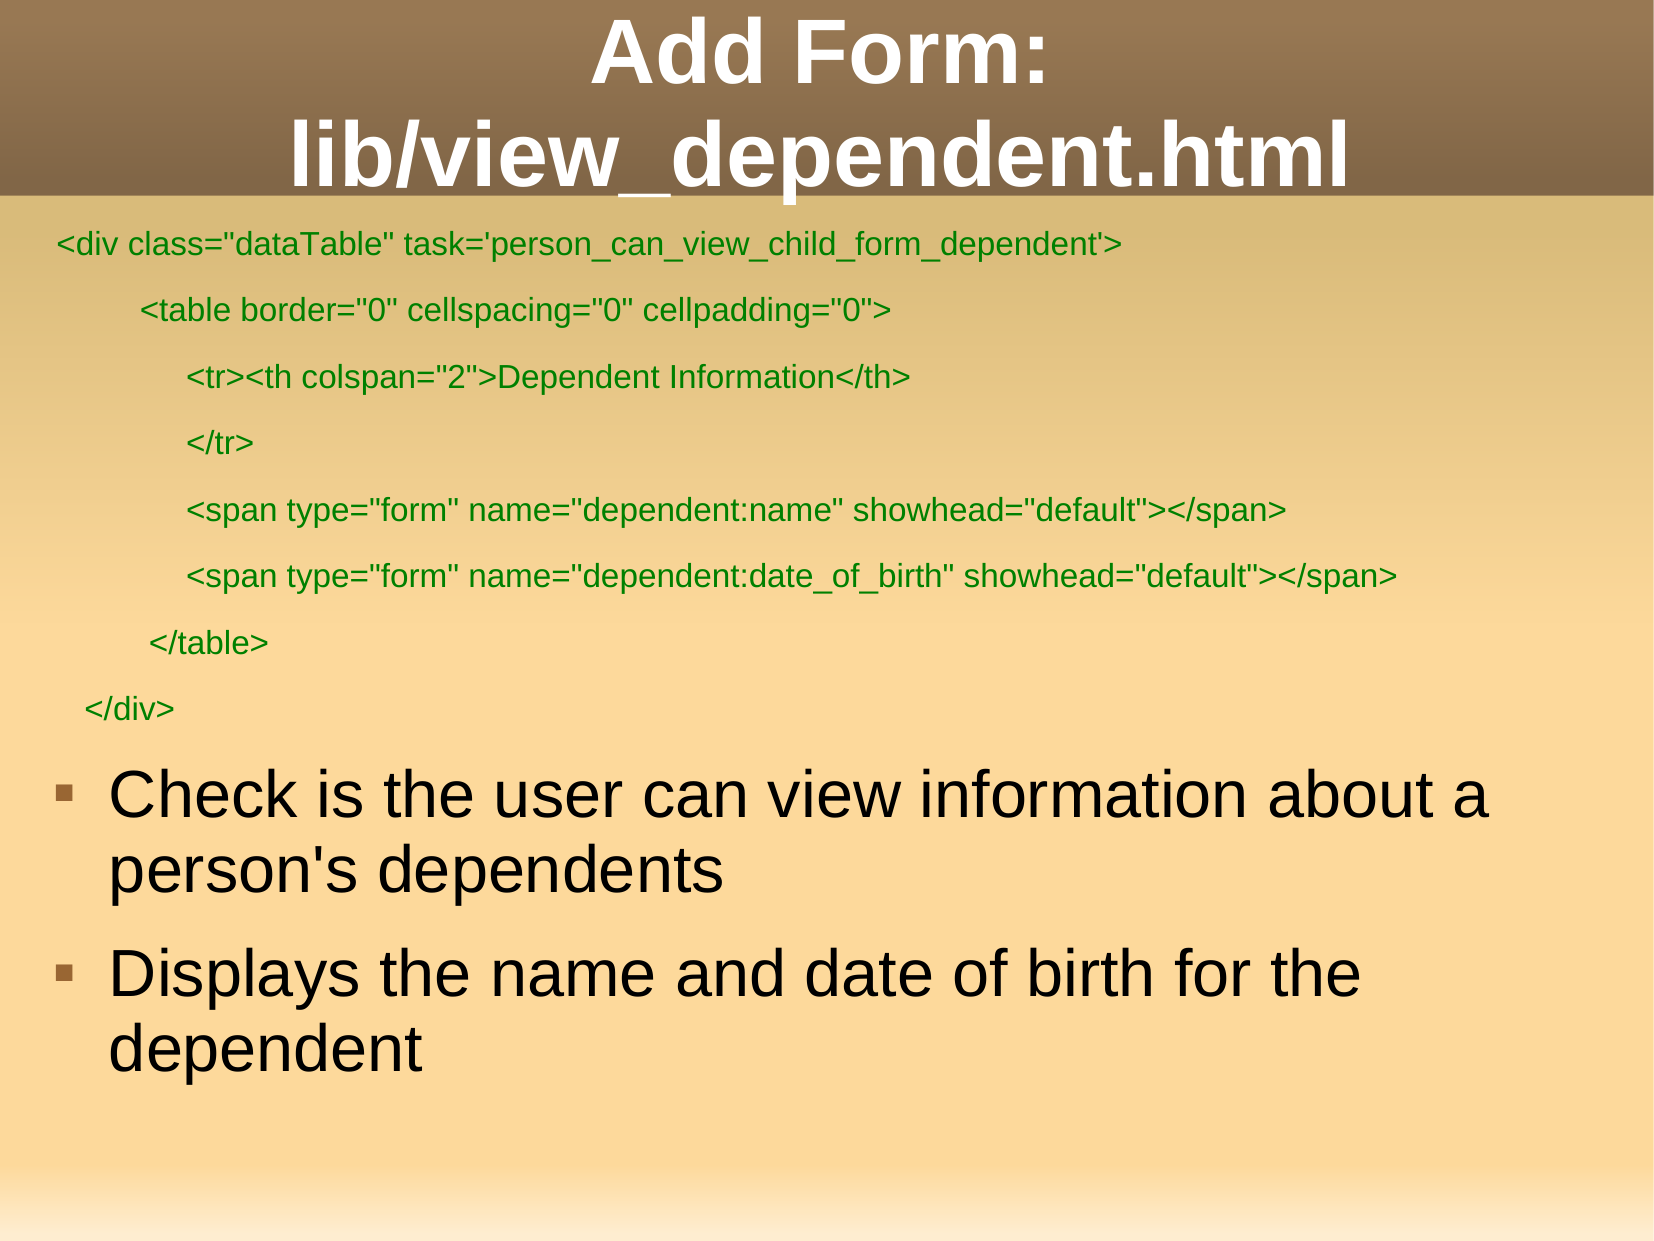

# Add Form: lib/view_dependent.html
 <div class="dataTable" task='person_can_view_child_form_dependent'>
 <table border="0" cellspacing="0" cellpadding="0">
 <tr><th colspan="2">Dependent Information</th>
 </tr>
 <span type="form" name="dependent:name" showhead="default"></span>
 <span type="form" name="dependent:date_of_birth" showhead="default"></span>
 </table>
 </div>
Check is the user can view information about a person's dependents
Displays the name and date of birth for the dependent